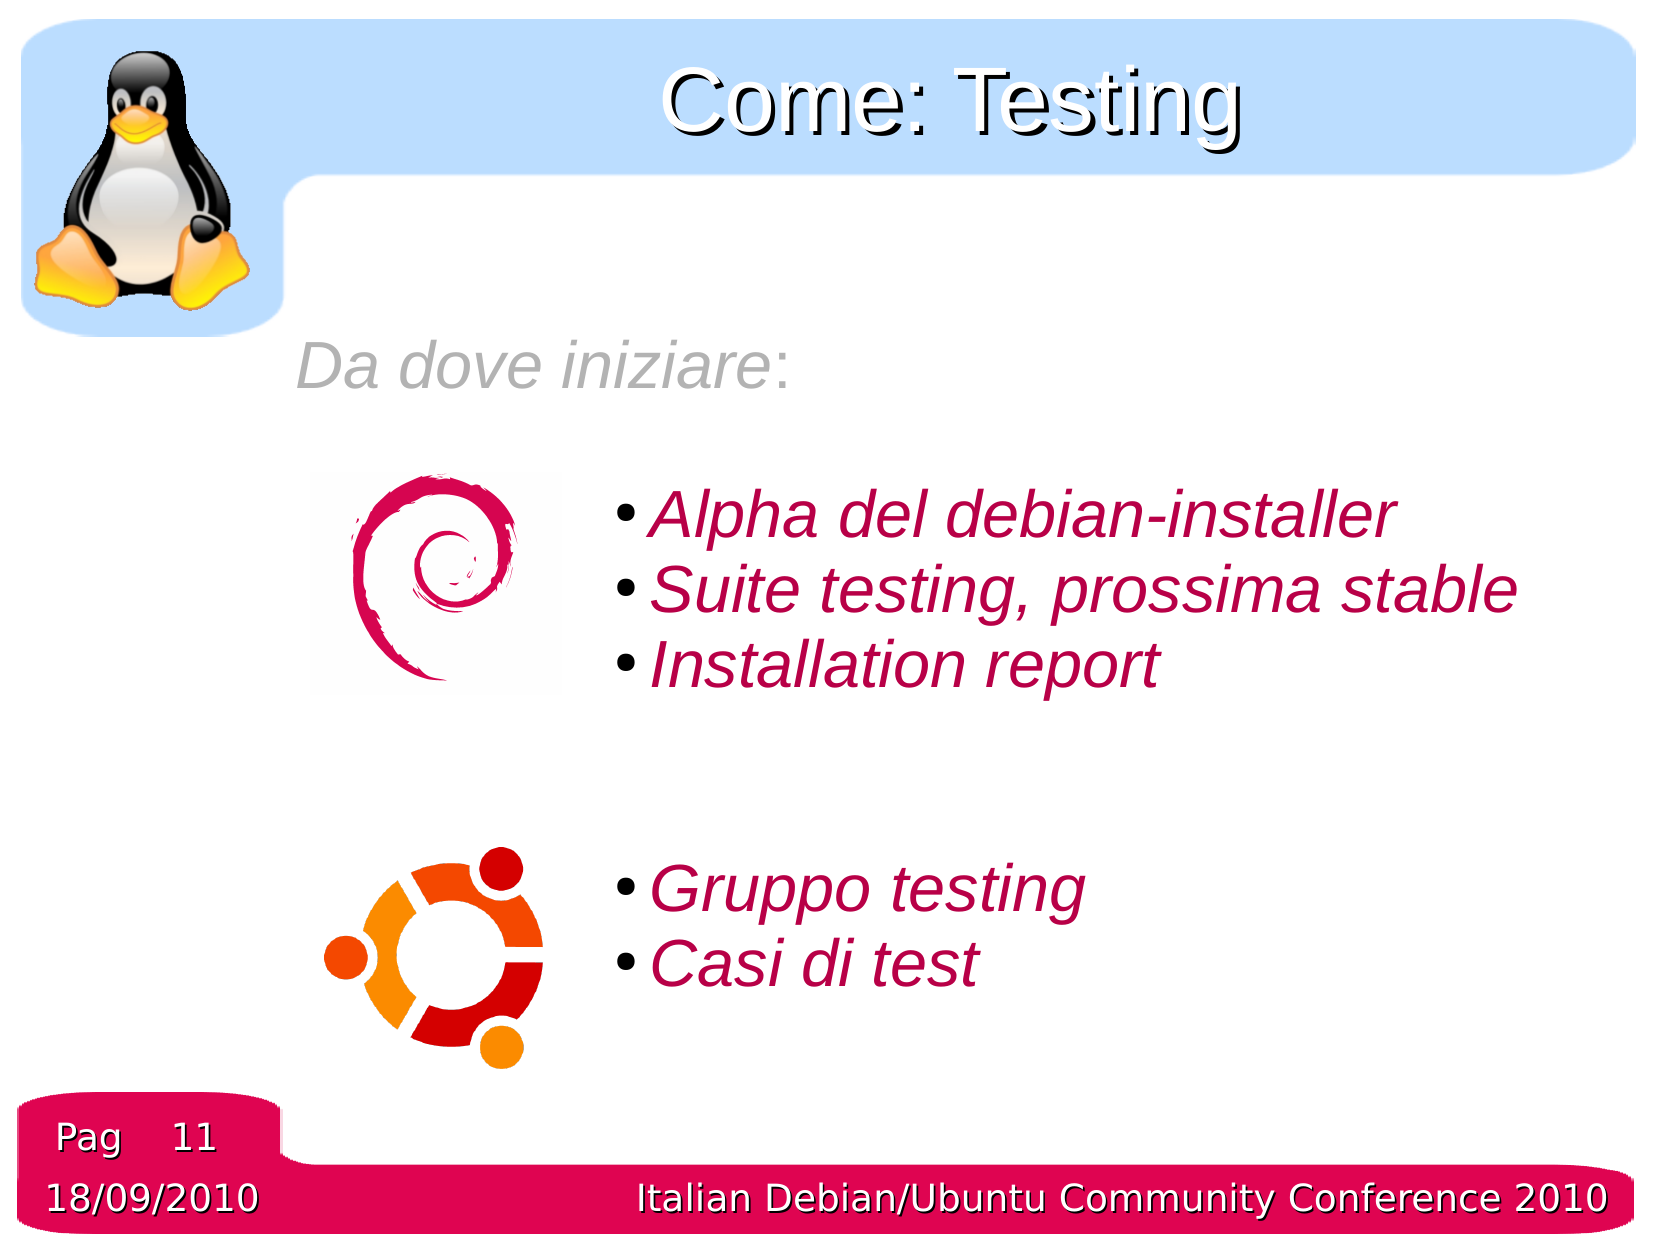

# Come: Testing
Da dove iniziare:
Alpha del debian-installer
Suite testing, prossima stable
Installation report
Gruppo testing
Casi di test
Pag
Italian Debian/Ubuntu Community Conference 2010
18/09/2010